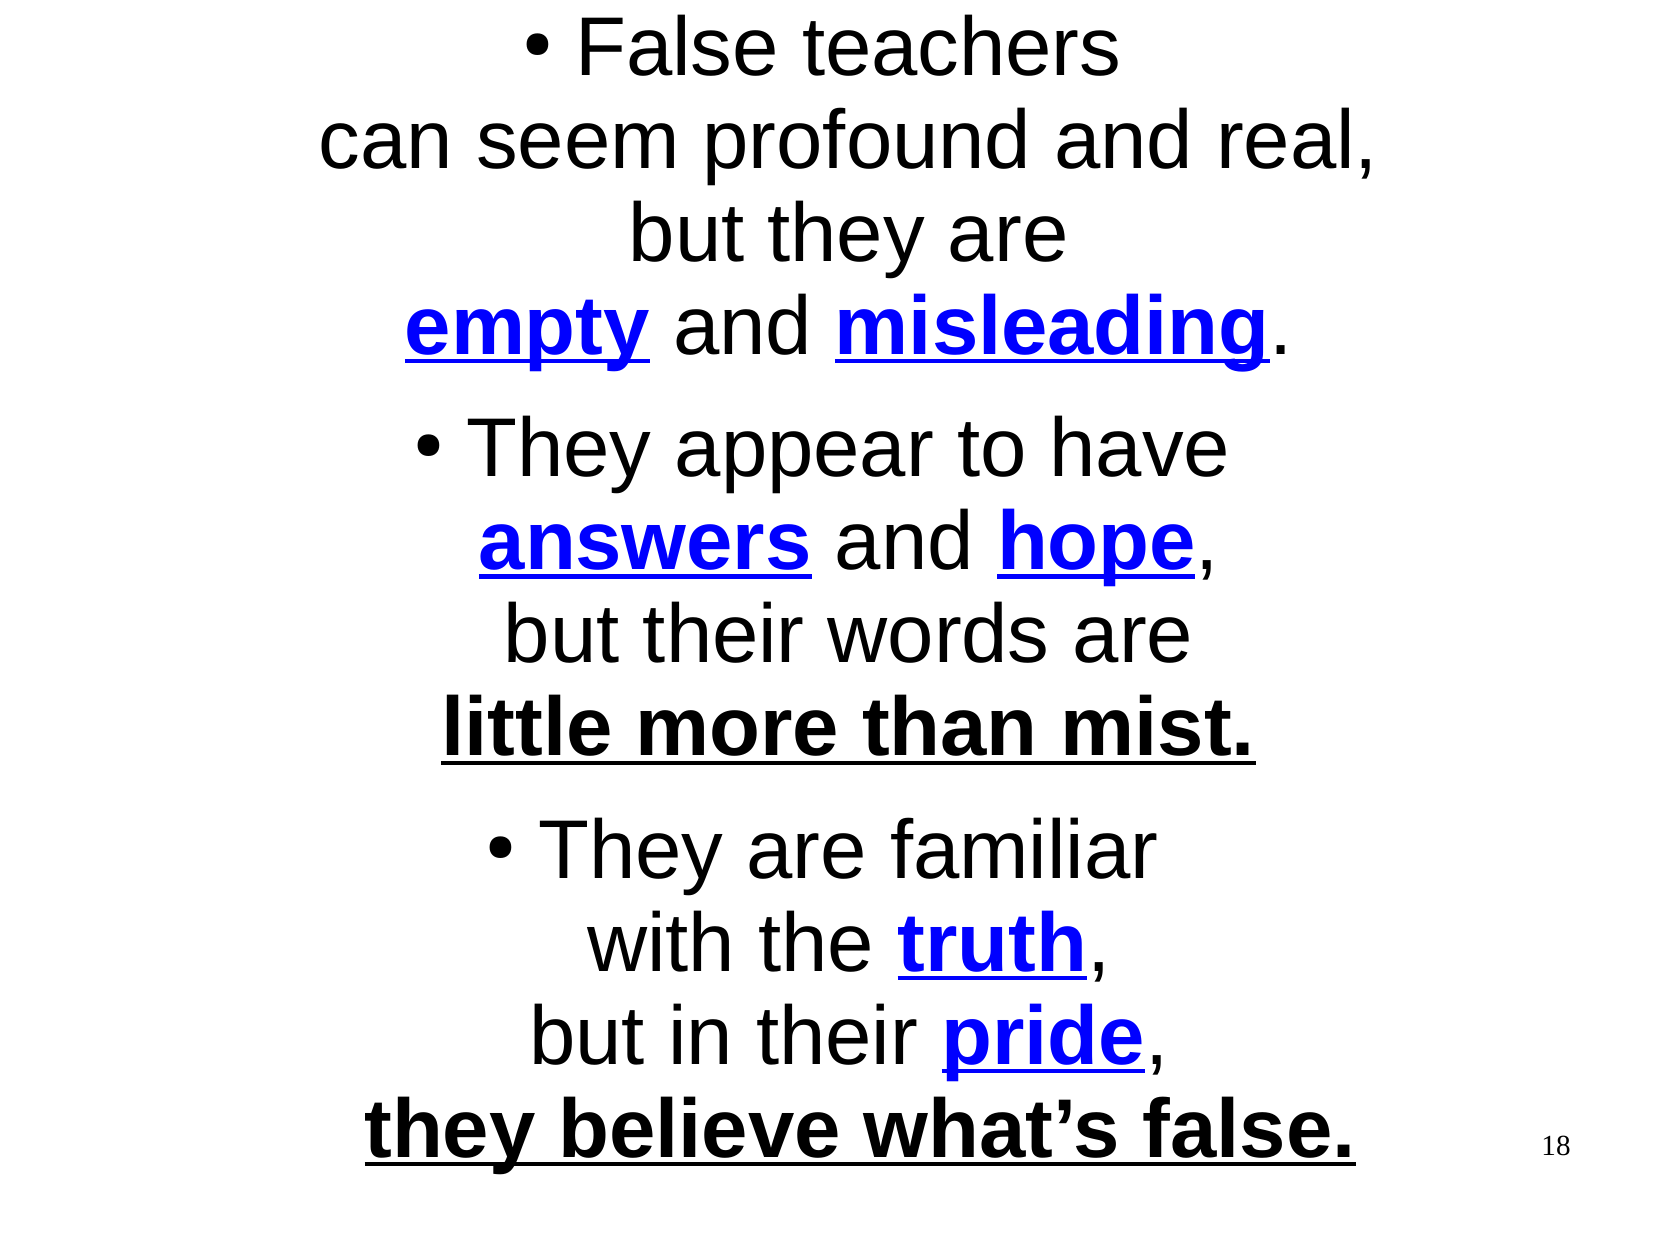

# False teachers can seem profound and real, but they are empty and misleading.
They appear to have
answers and hope,
but their words are
little more than mist.
They are familiar
with the truth,
but in their pride,
they believe what’s false.
18